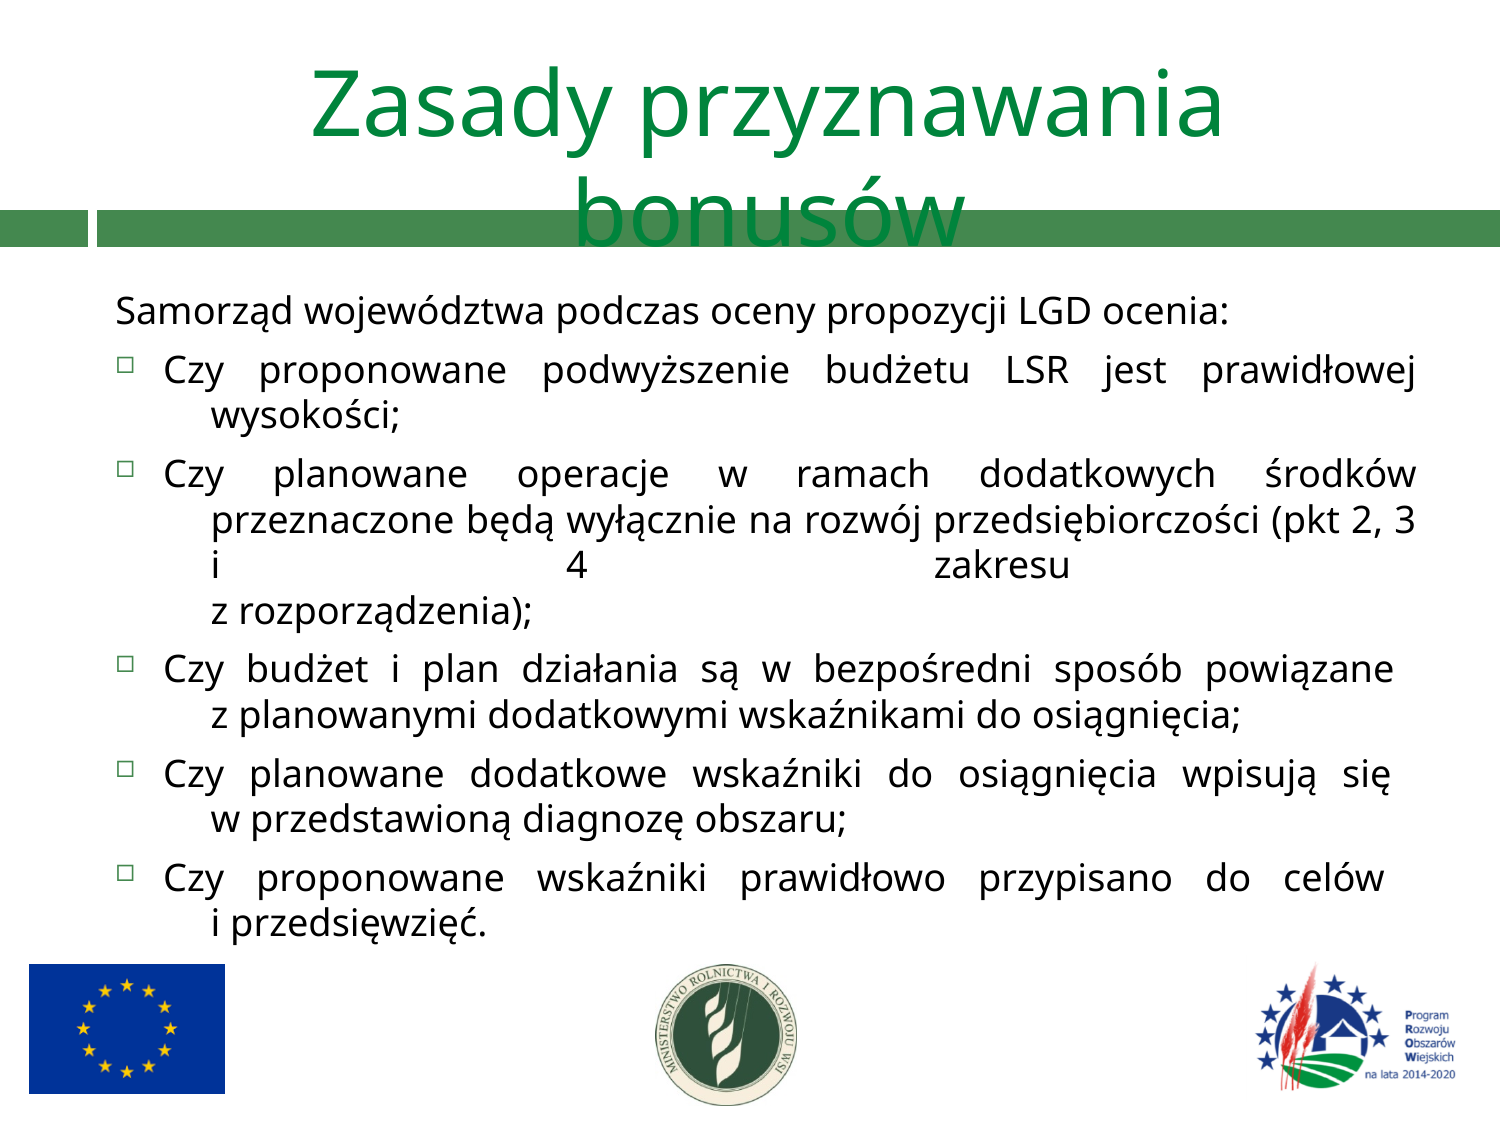

# Zasady przyznawania bonusów
Samorząd województwa podczas oceny propozycji LGD ocenia:
Czy proponowane podwyższenie budżetu LSR jest prawidłowej wysokości;
Czy planowane operacje w ramach dodatkowych środków przeznaczone będą wyłącznie na rozwój przedsiębiorczości (pkt 2, 3 i 4 zakresu
z rozporządzenia);
Czy budżet i plan działania są w bezpośredni sposób powiązane
z planowanymi dodatkowymi wskaźnikami do osiągnięcia;
Czy planowane dodatkowe wskaźniki do osiągnięcia wpisują się
w przedstawioną diagnozę obszaru;
Czy proponowane wskaźniki prawidłowo przypisano do celów
i przedsięwzięć.